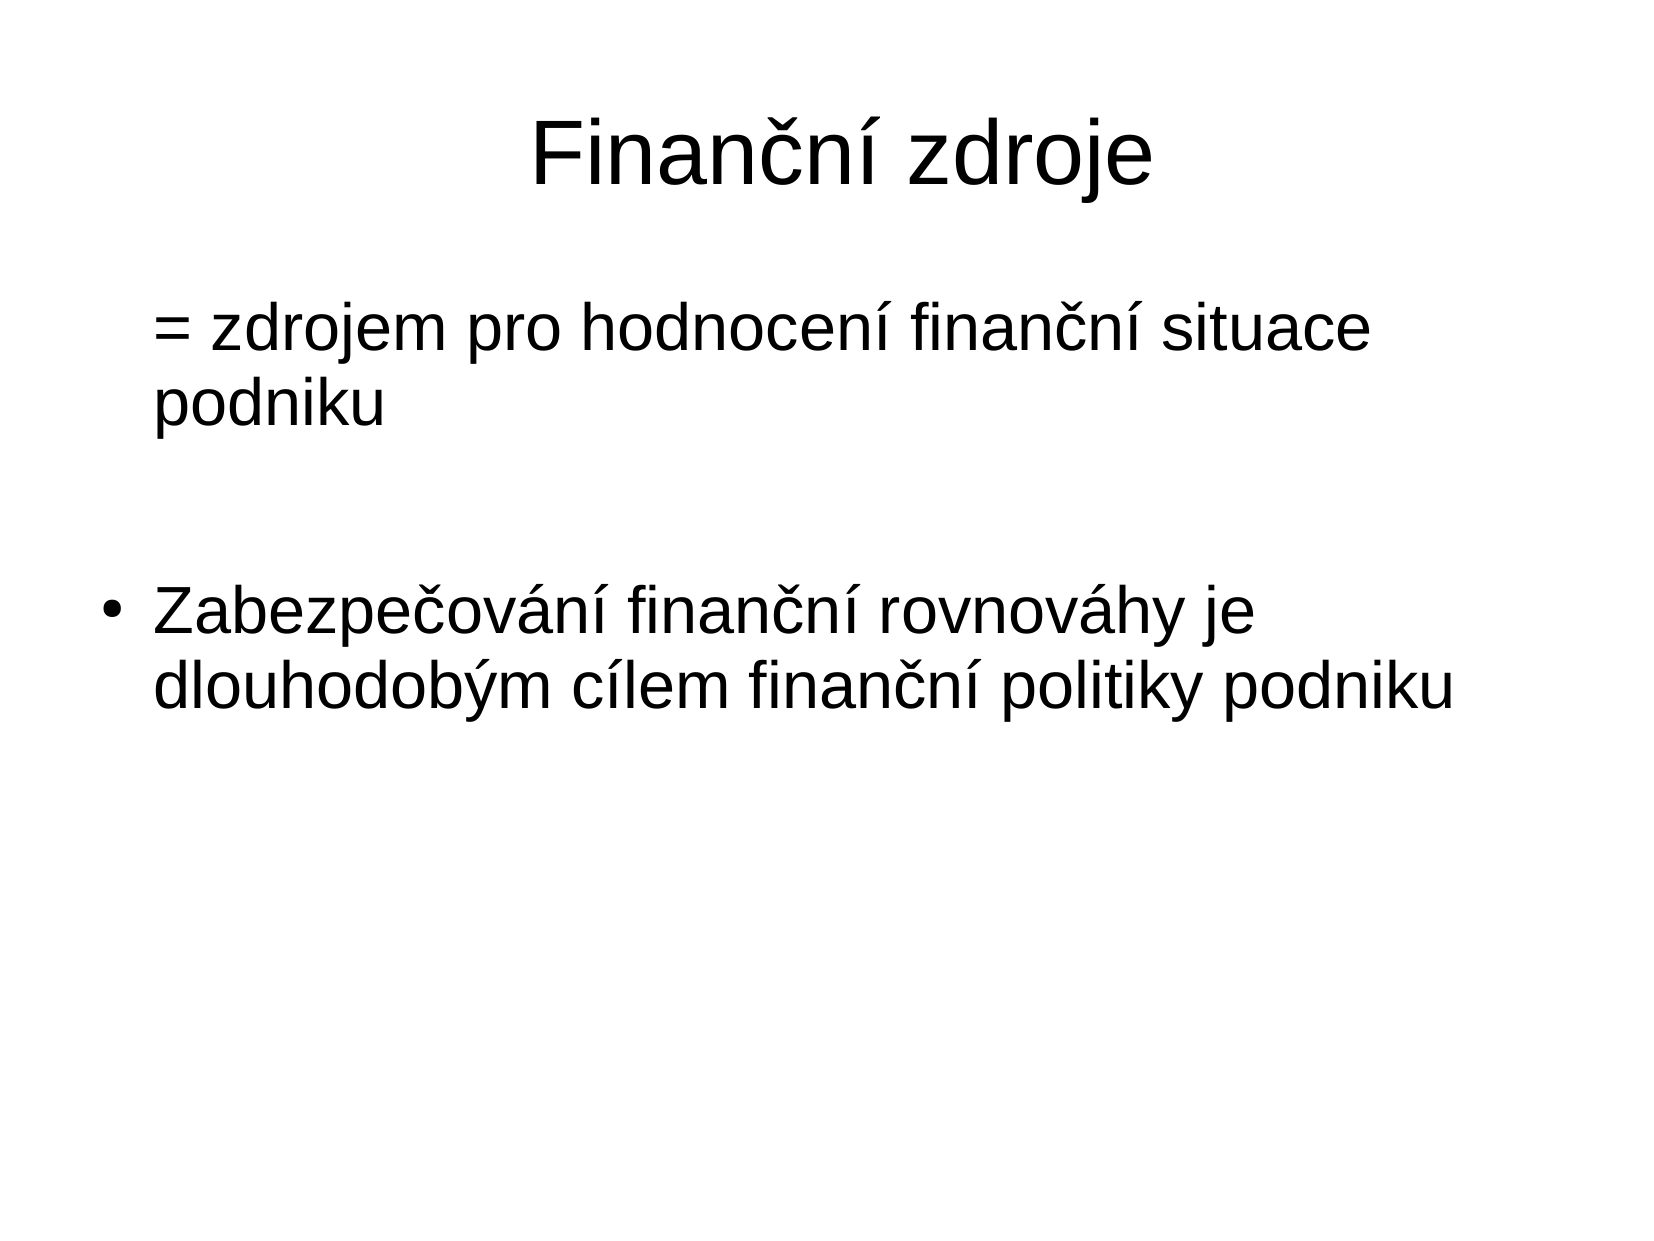

# Finanční zdroje
= zdrojem pro hodnocení finanční situace podniku
Zabezpečování finanční rovnováhy je dlouhodobým cílem finanční politiky podniku